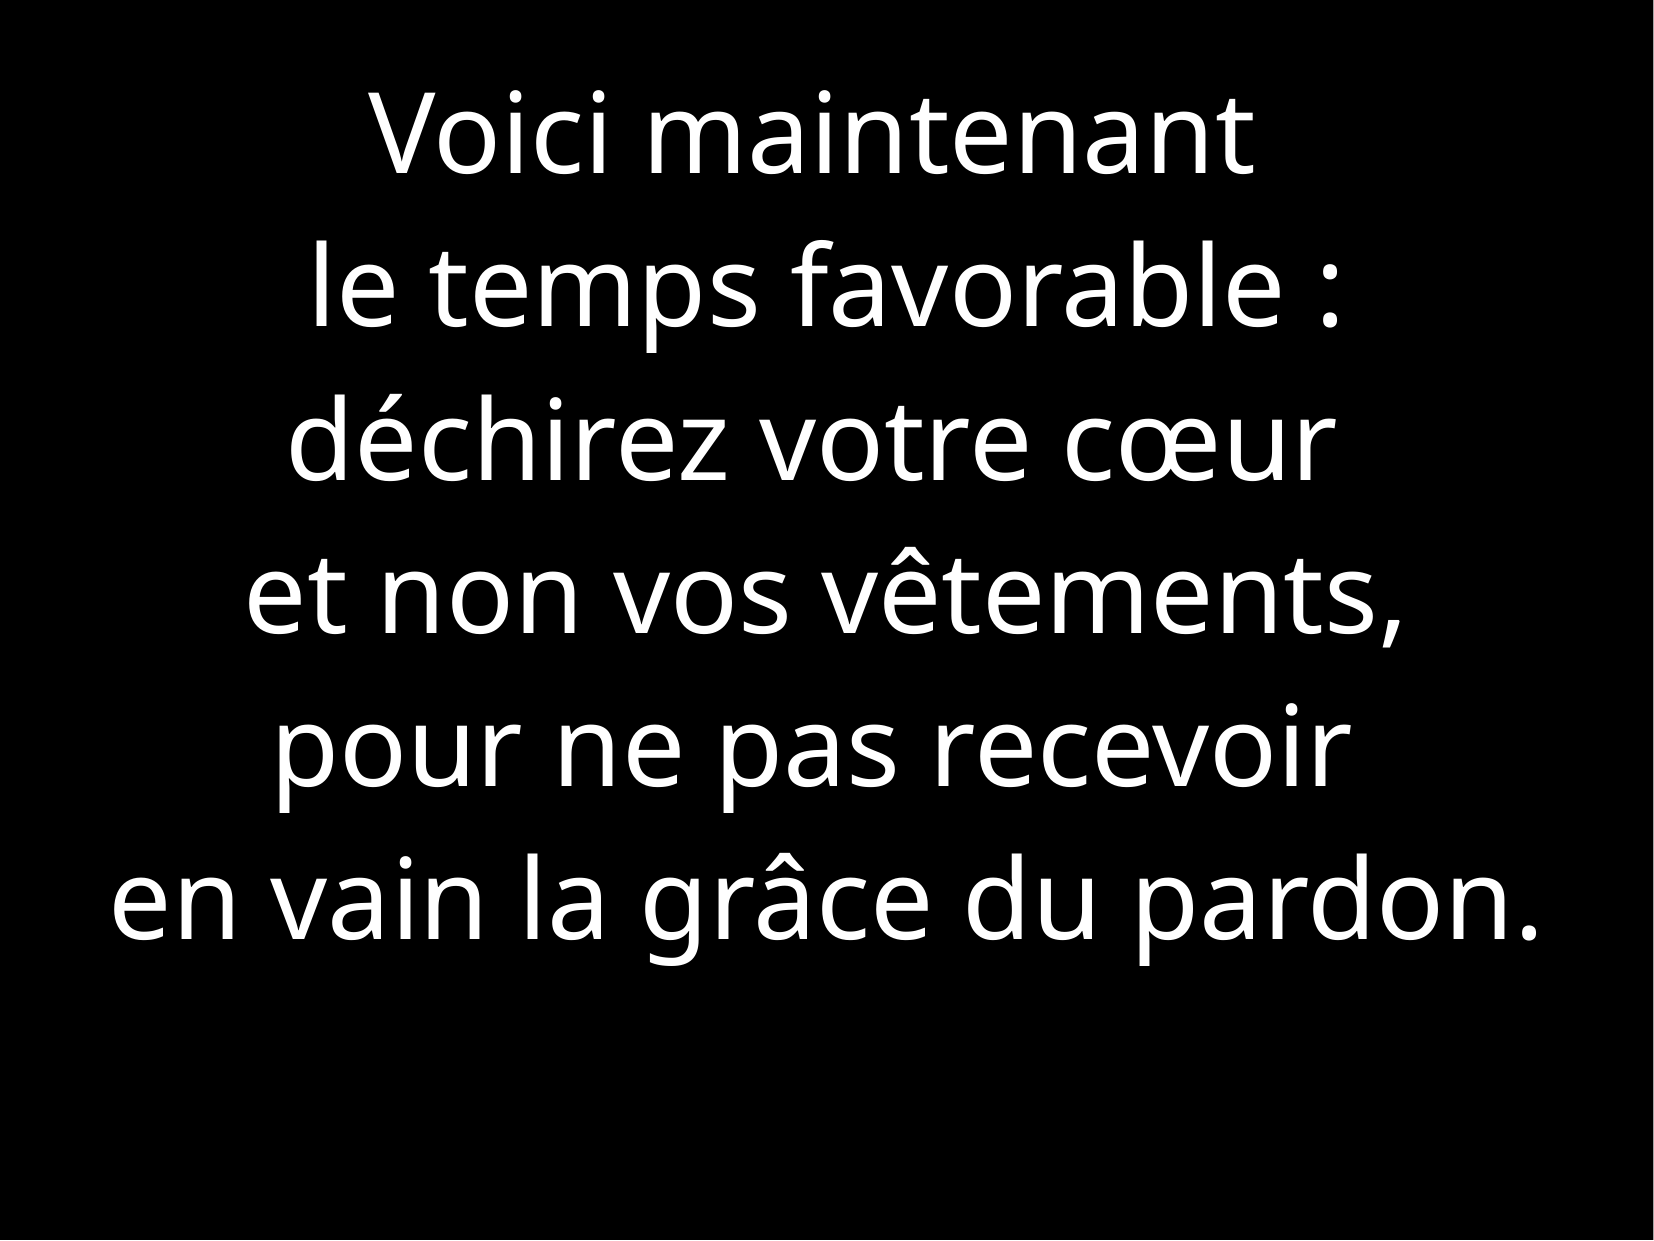

# Voici maintenant
le temps favorable :
déchirez votre cœur
et non vos vêtements,
pour ne pas recevoir
en vain la grâce du pardon.